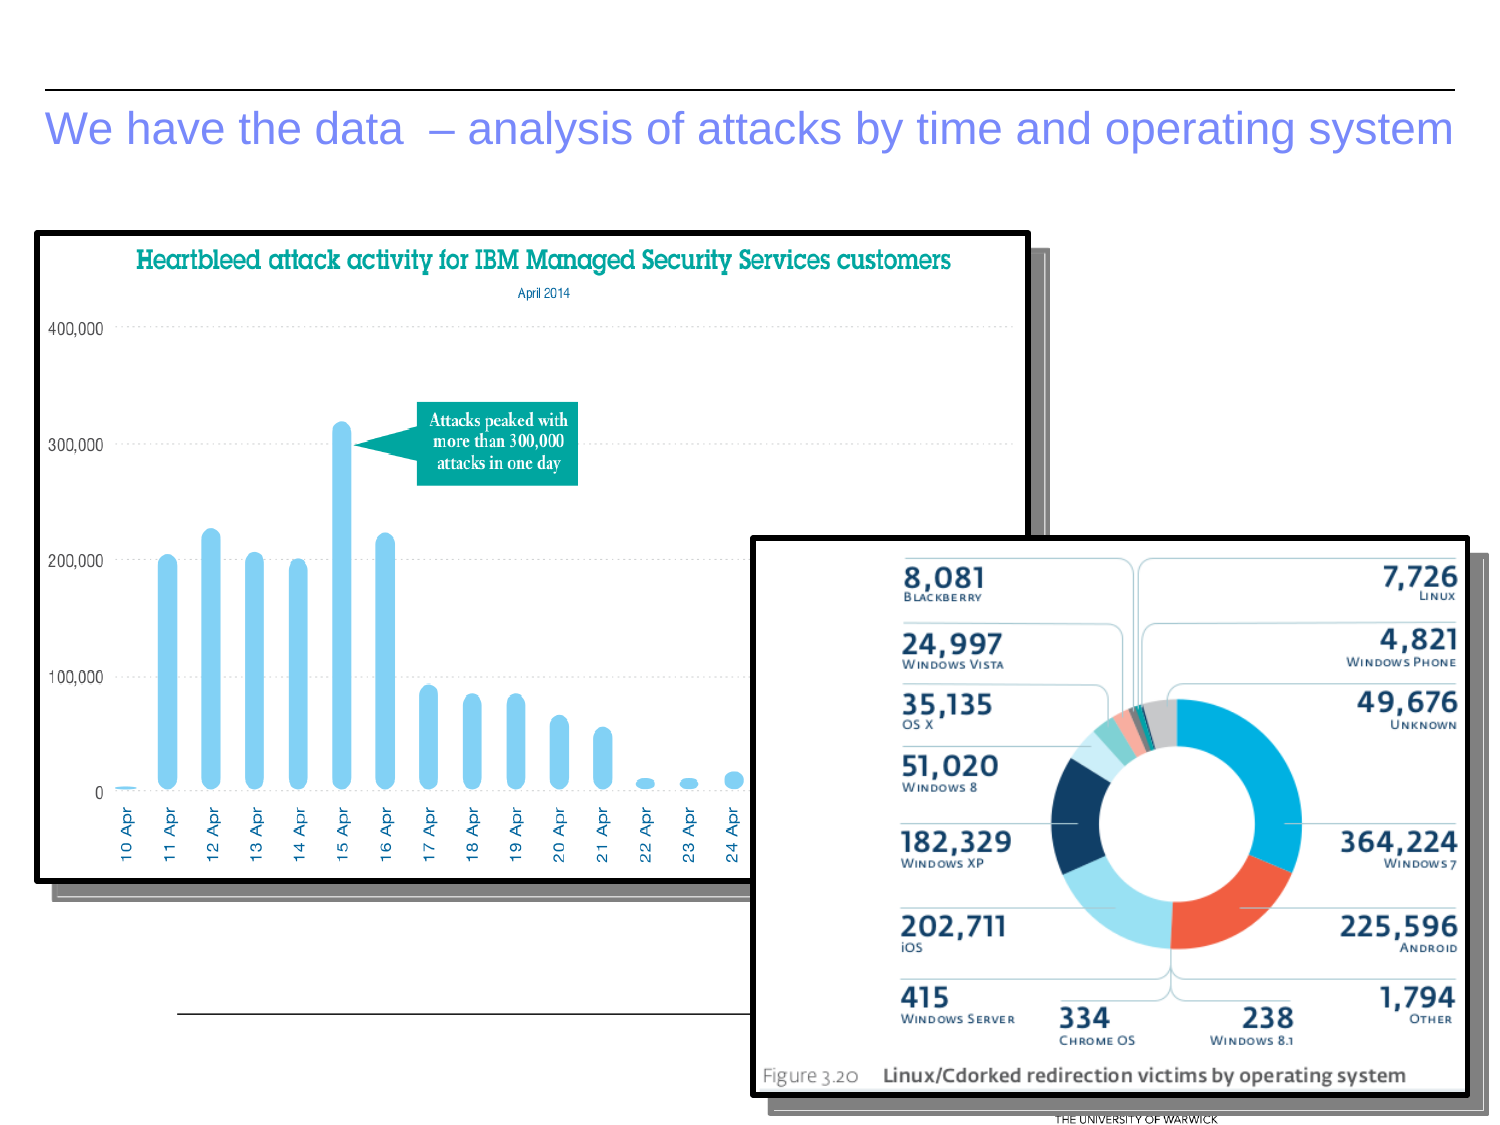

# We have the data – analysis of attacks by time and operating system